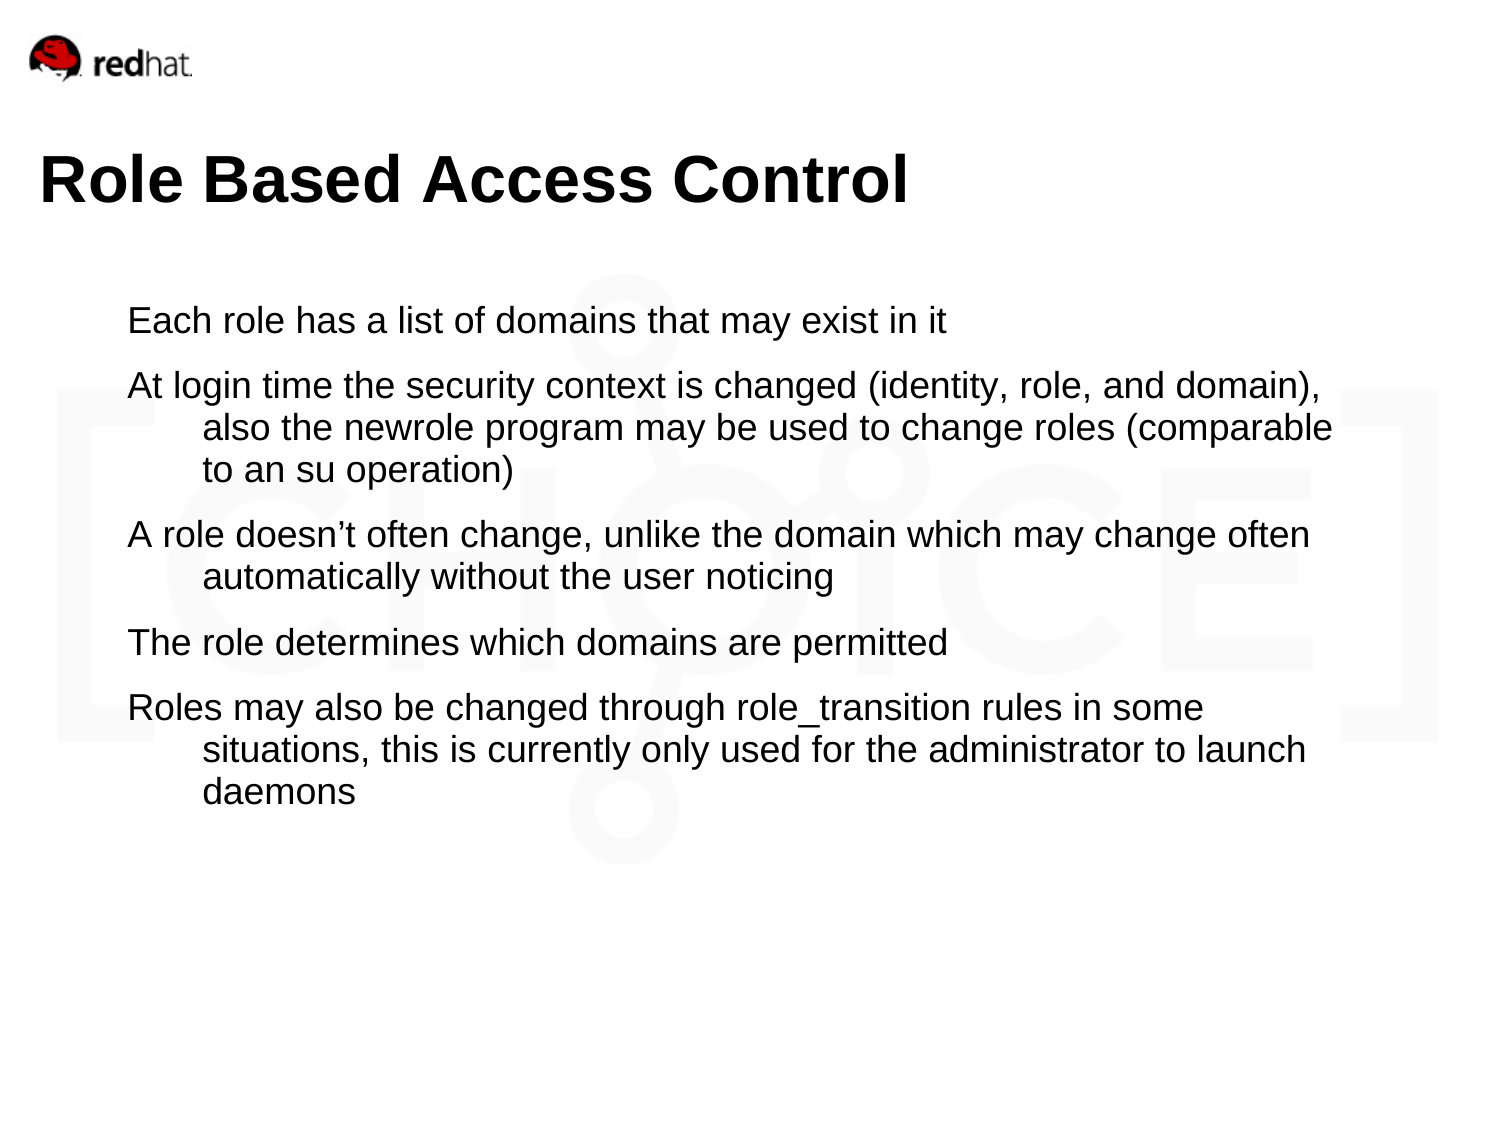

# Role Based Access Control
Each role has a list of domains that may exist in it
At login time the security context is changed (identity, role, and domain), also the newrole program may be used to change roles (comparable to an su operation)
A role doesn’t often change, unlike the domain which may change often automatically without the user noticing
The role determines which domains are permitted
Roles may also be changed through role_transition rules in some situations, this is currently only used for the administrator to launch daemons